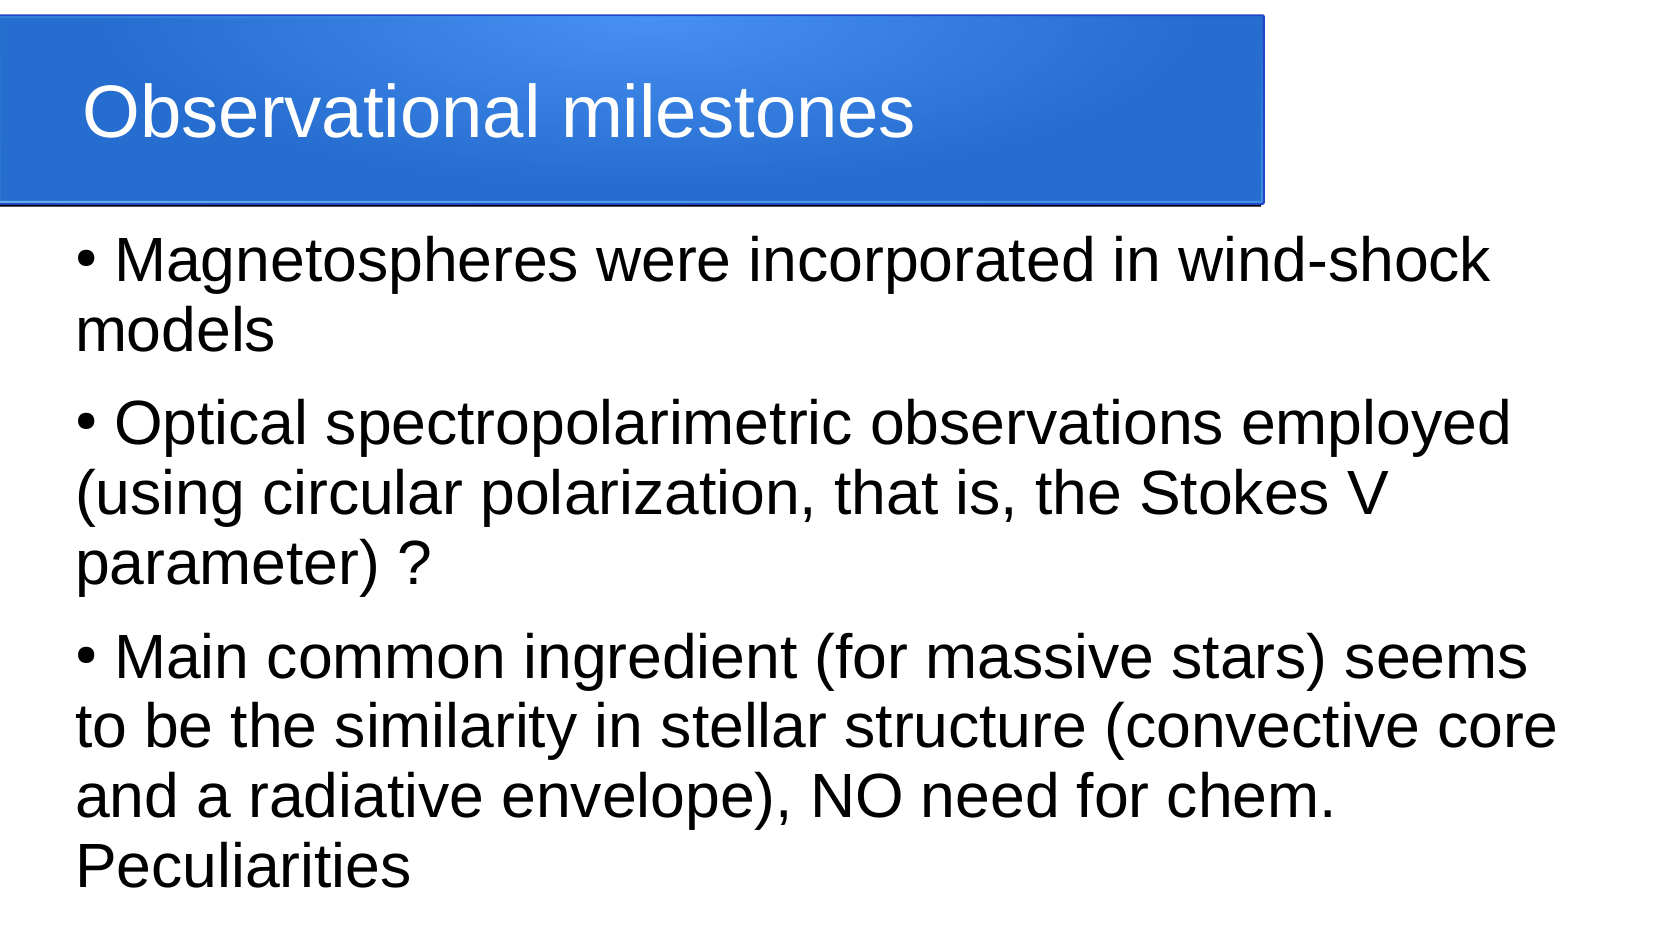

# Observational milestones
 Magnetospheres were incorporated in wind-shock models
 Optical spectropolarimetric observations employed (using circular polarization, that is, the Stokes V parameter) ?
 Main common ingredient (for massive stars) seems to be the similarity in stellar structure (convective core and a radiative envelope), NO need for chem. Peculiarities